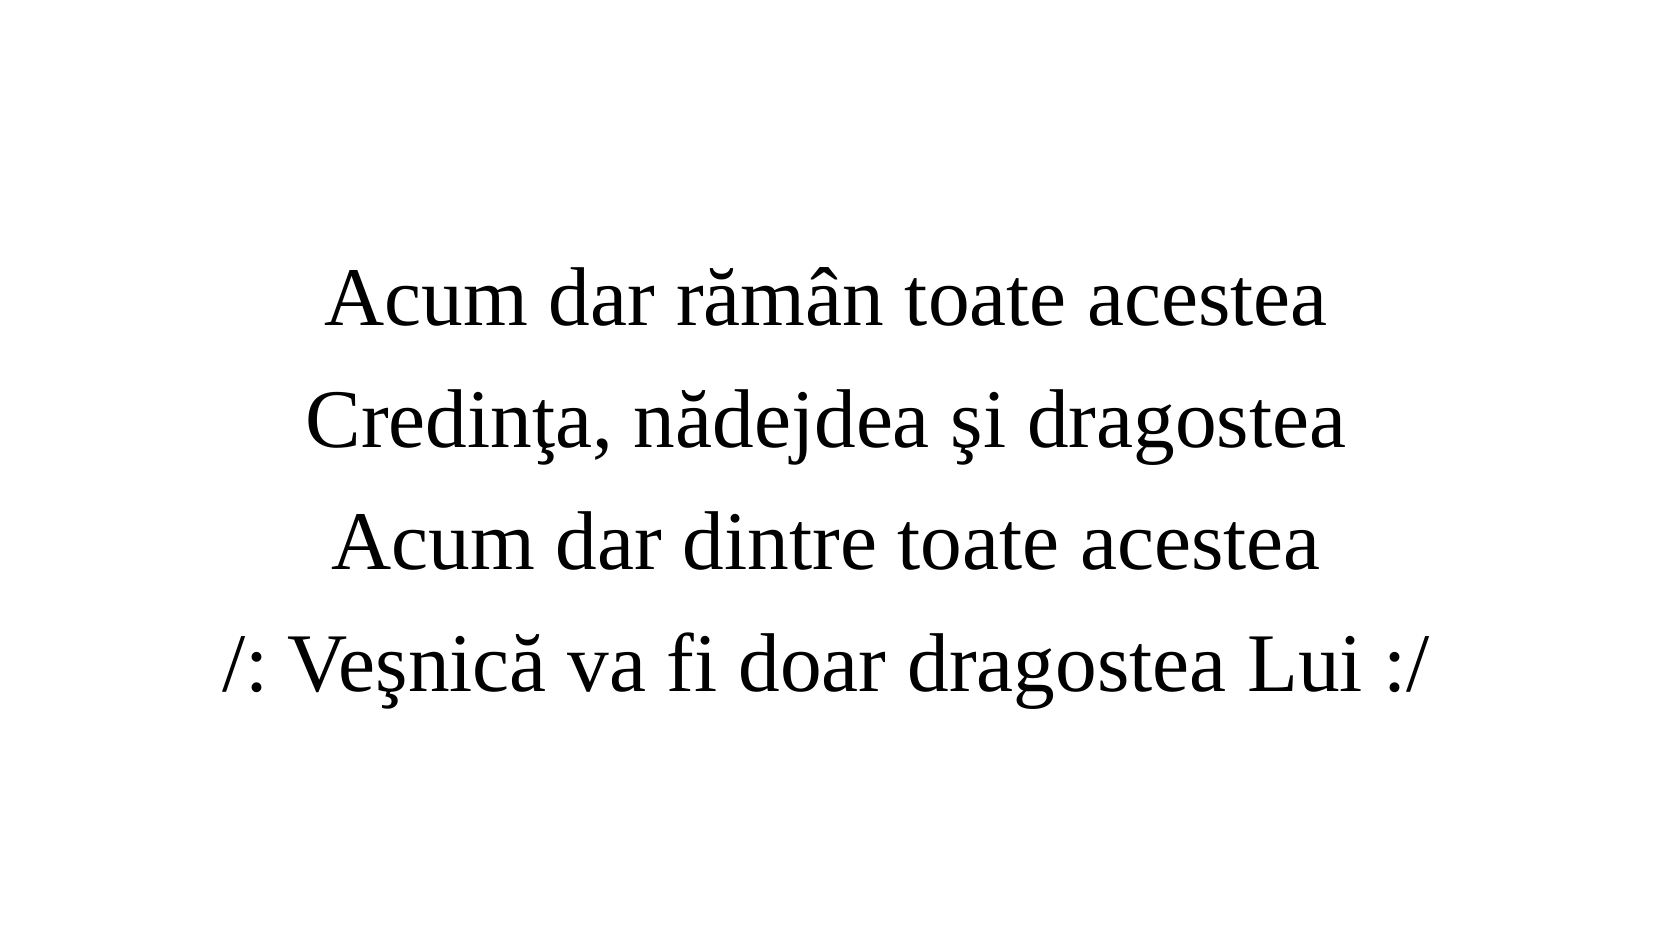

# Acum dar rămân toate acestea
Credinţa, nădejdea şi dragostea
Acum dar dintre toate acestea
/: Veşnică va fi doar dragostea Lui :/